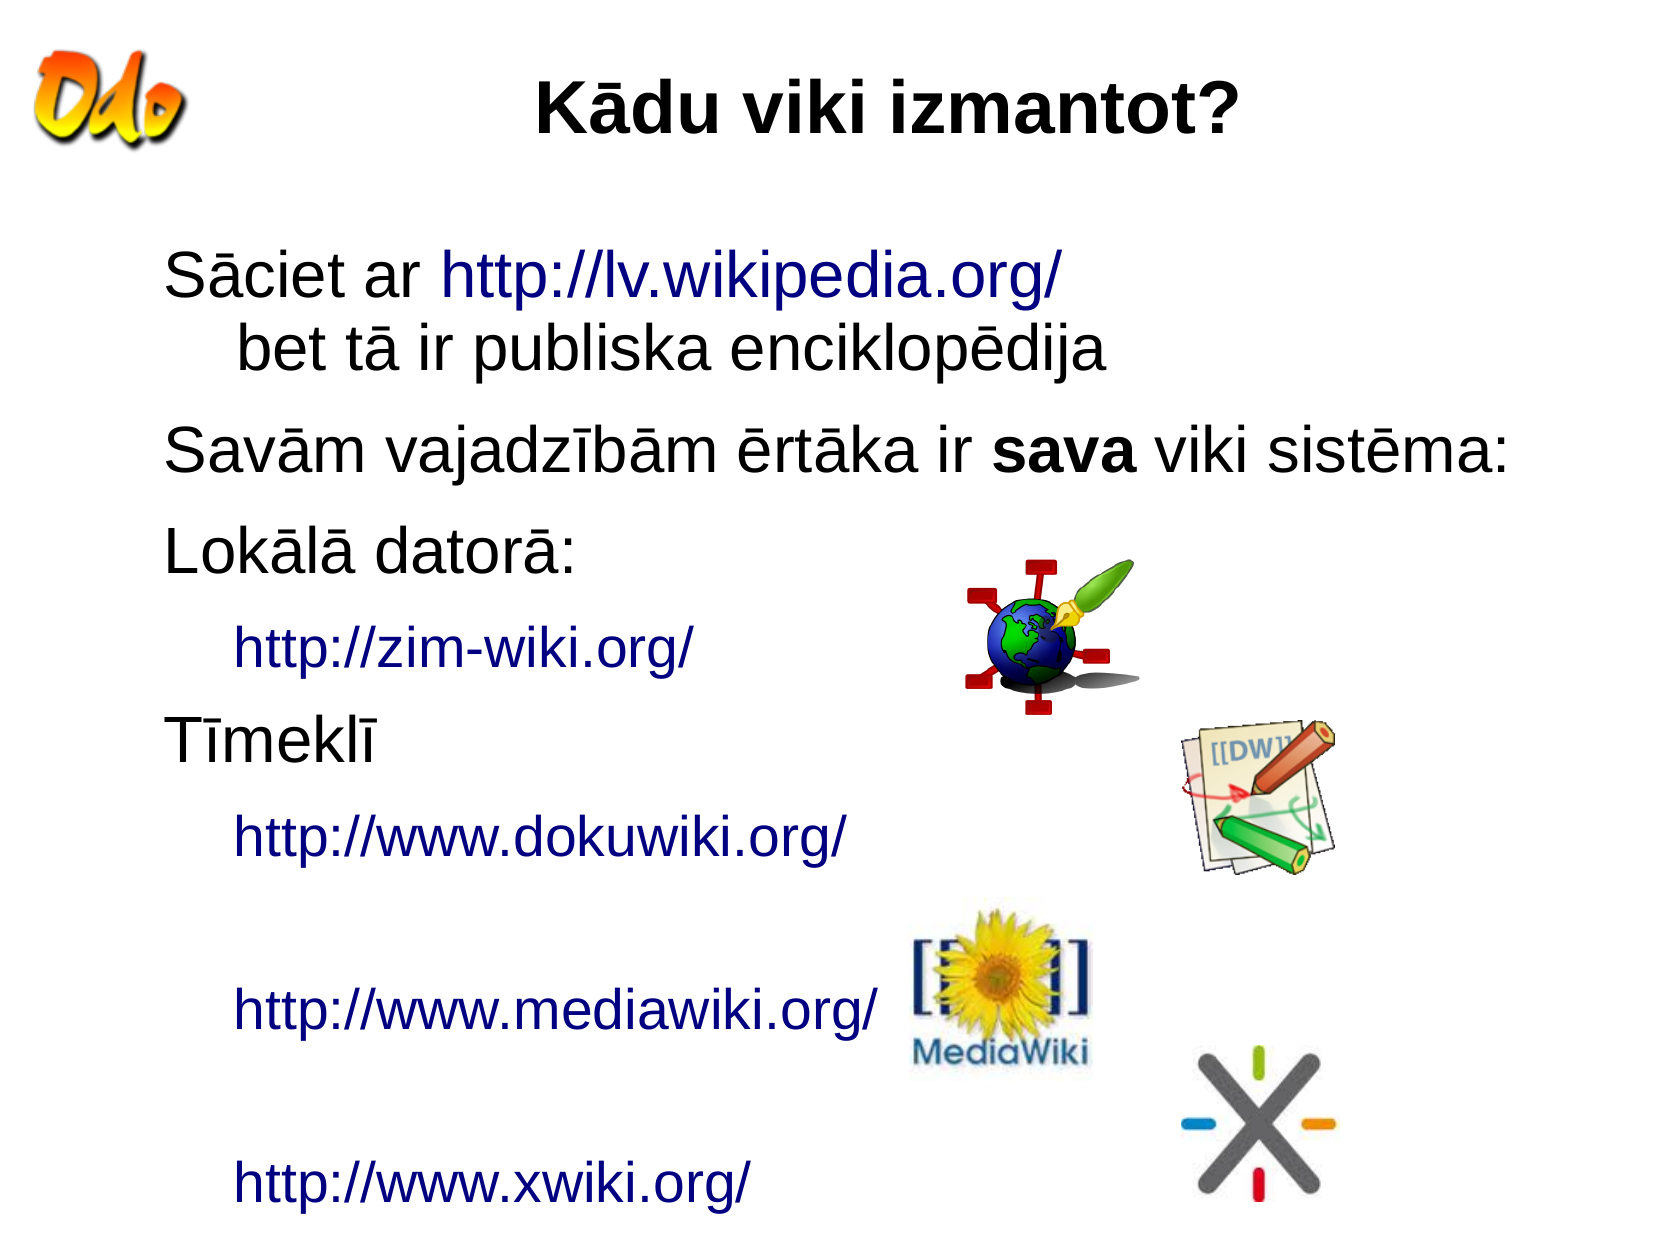

# Kādu viki izmantot?
Sāciet ar http://lv.wikipedia.org/
	bet tā ir publiska enciklopēdija
Savām vajadzībām ērtāka ir sava viki sistēma:
Lokālā datorā:
http://zim-wiki.org/
Tīmeklī
http://www.dokuwiki.org/
http://www.mediawiki.org/
http://www.xwiki.org/